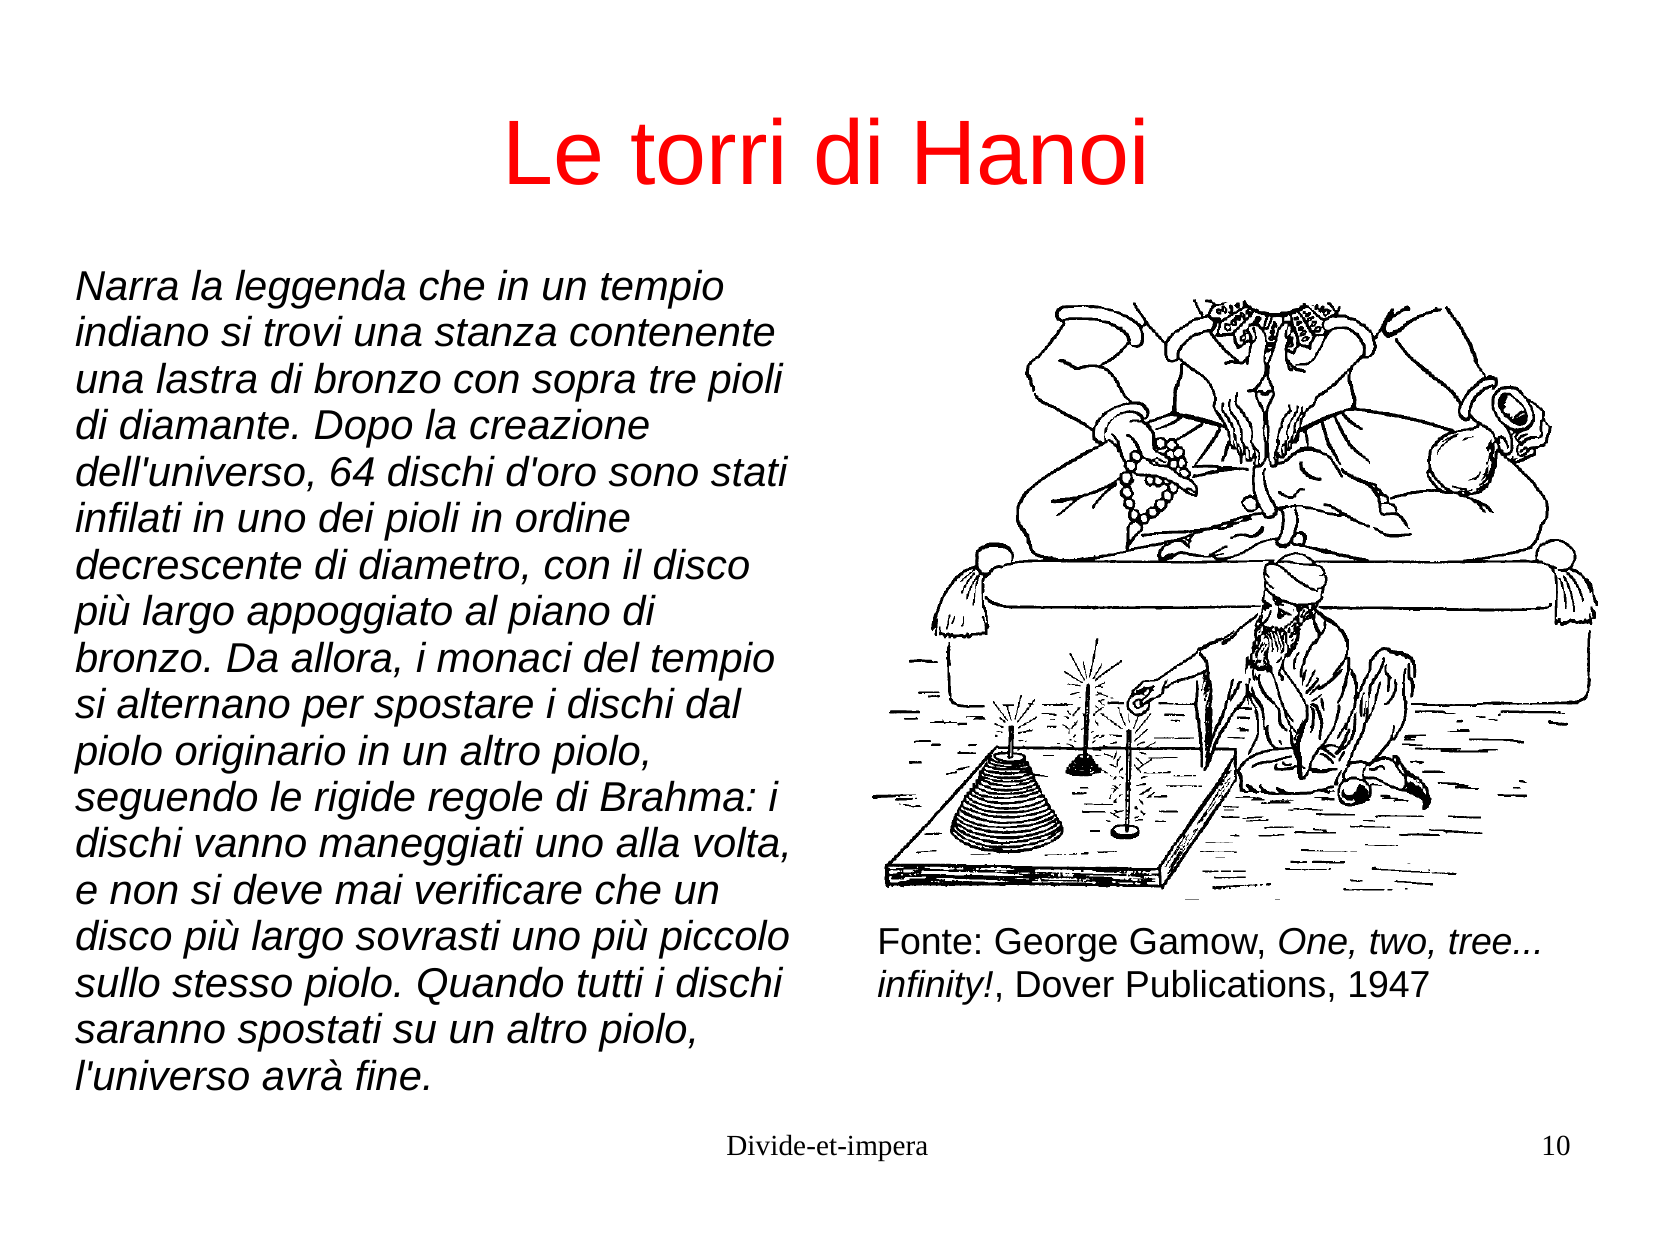

# Le torri di Hanoi
Narra la leggenda che in un tempio indiano si trovi una stanza contenente una lastra di bronzo con sopra tre pioli di diamante. Dopo la creazione dell'universo, 64 dischi d'oro sono stati infilati in uno dei pioli in ordine decrescente di diametro, con il disco più largo appoggiato al piano di bronzo. Da allora, i monaci del tempio si alternano per spostare i dischi dal piolo originario in un altro piolo, seguendo le rigide regole di Brahma: i dischi vanno maneggiati uno alla volta, e non si deve mai verificare che un disco più largo sovrasti uno più piccolo sullo stesso piolo. Quando tutti i dischi saranno spostati su un altro piolo, l'universo avrà fine.
Fonte: George Gamow, One, two, tree... infinity!, Dover Publications, 1947
Divide-et-impera
10